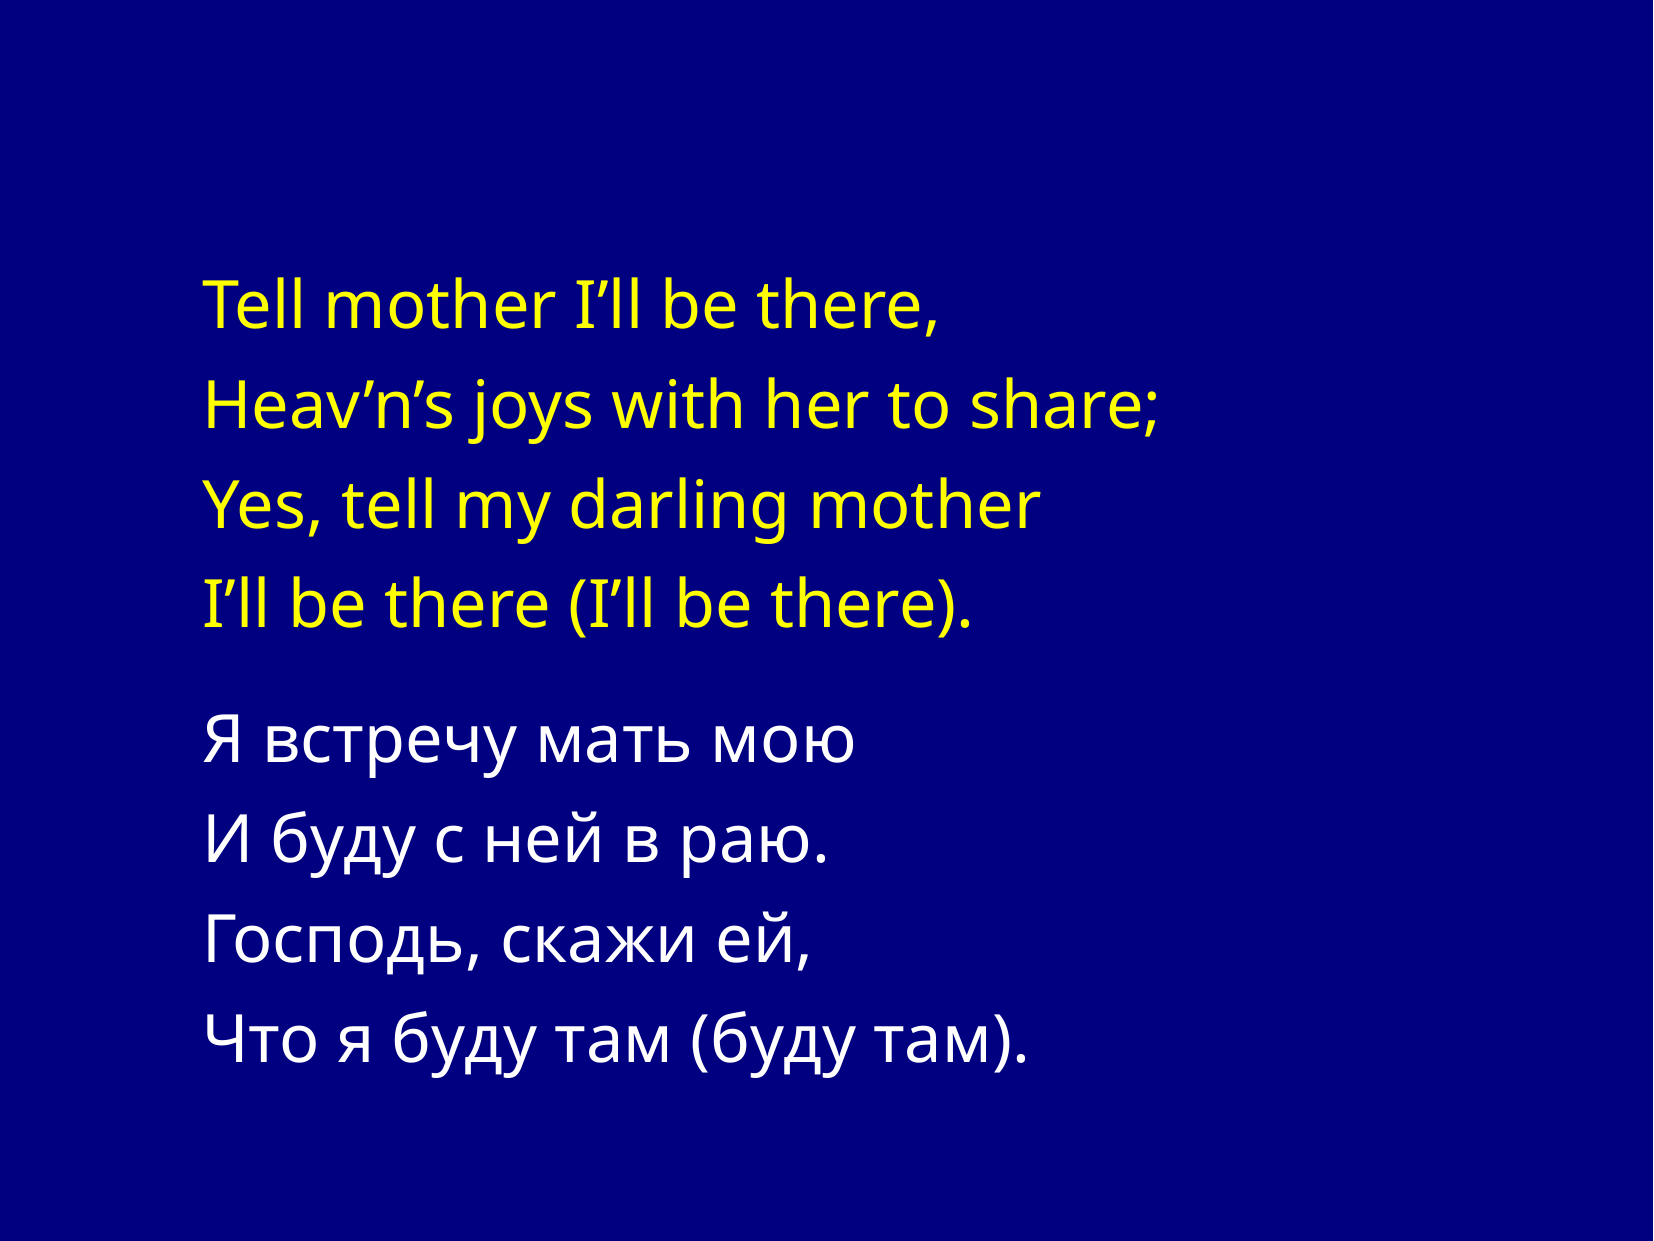

Tell mother I’ll be there,
	Heav’n’s joys with her to share;
	Yes, tell my darling mother
	I’ll be there (I’ll be there).
	Я встречу мать мою
	И буду с ней в раю.
	Господь, скажи ей,
	Что я буду там (буду там).